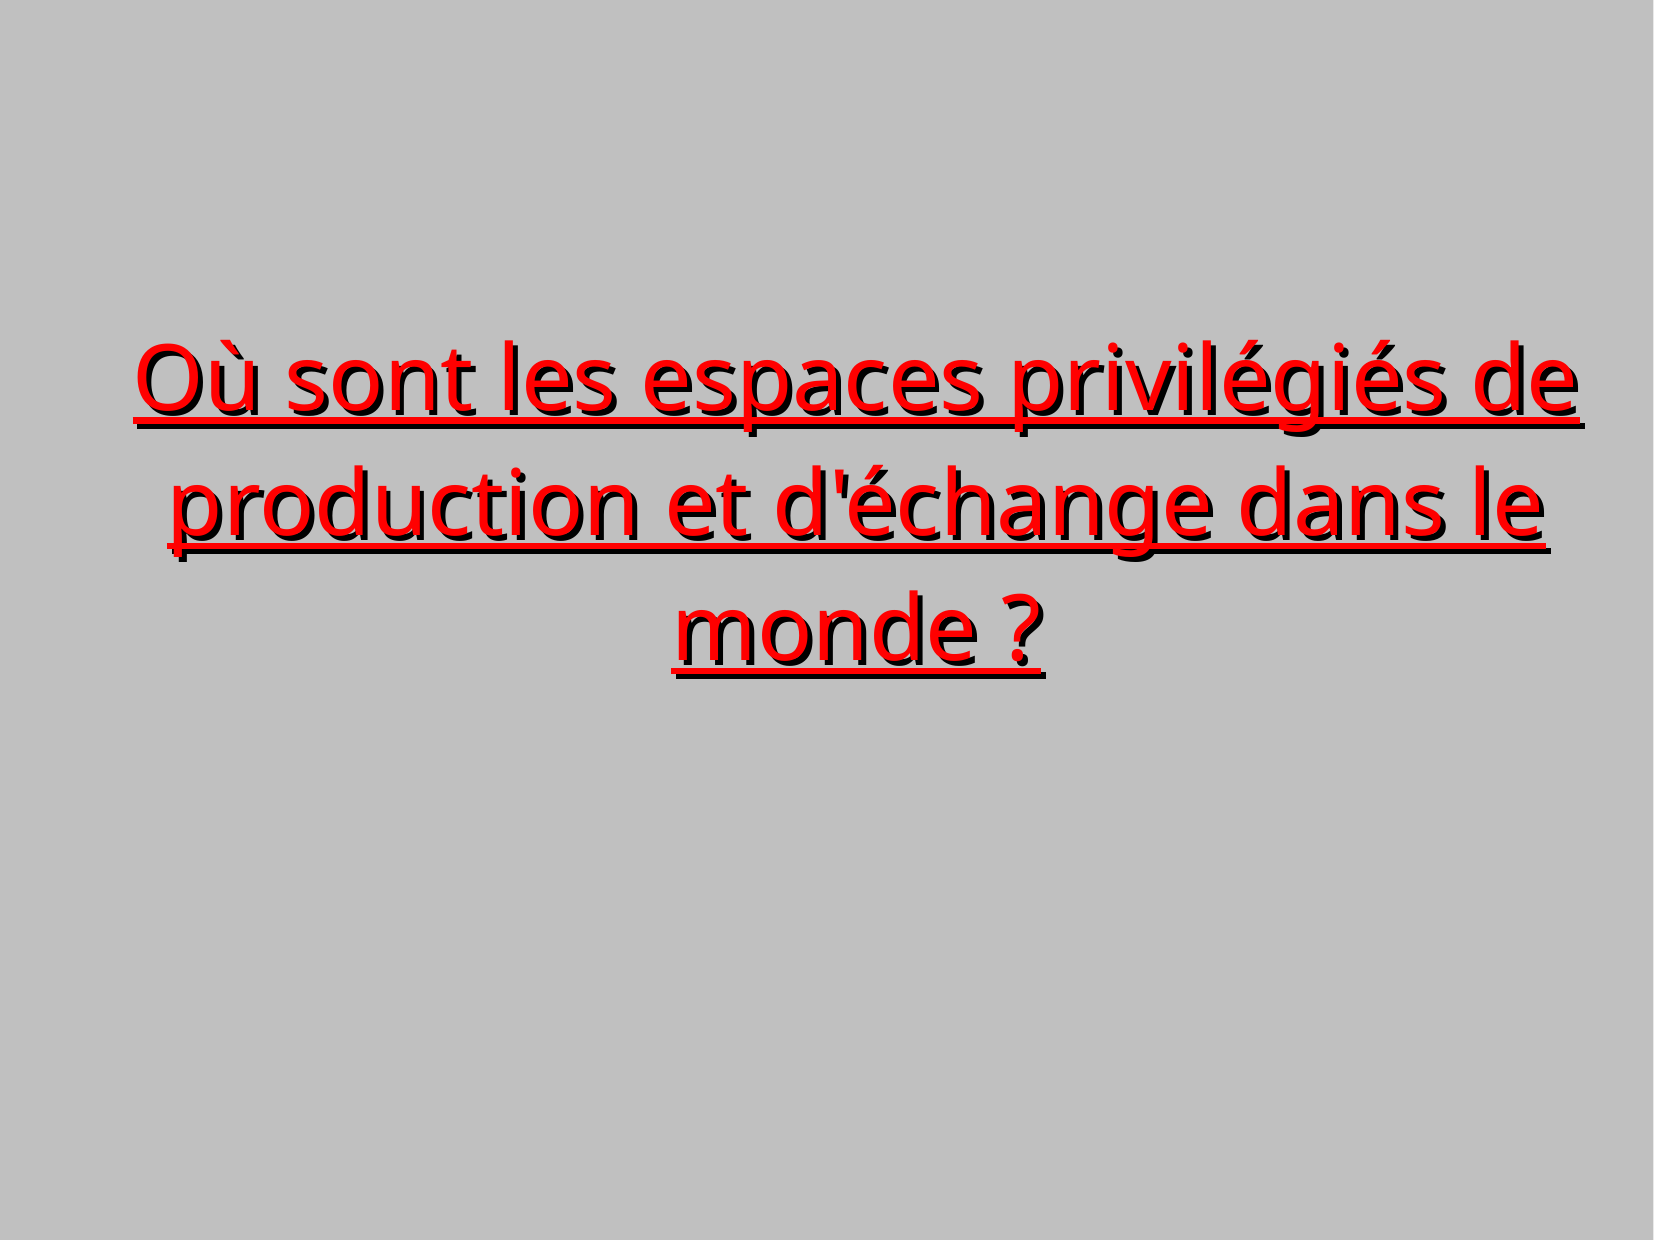

Où sont les espaces privilégiés de production et d'échange dans le monde ?